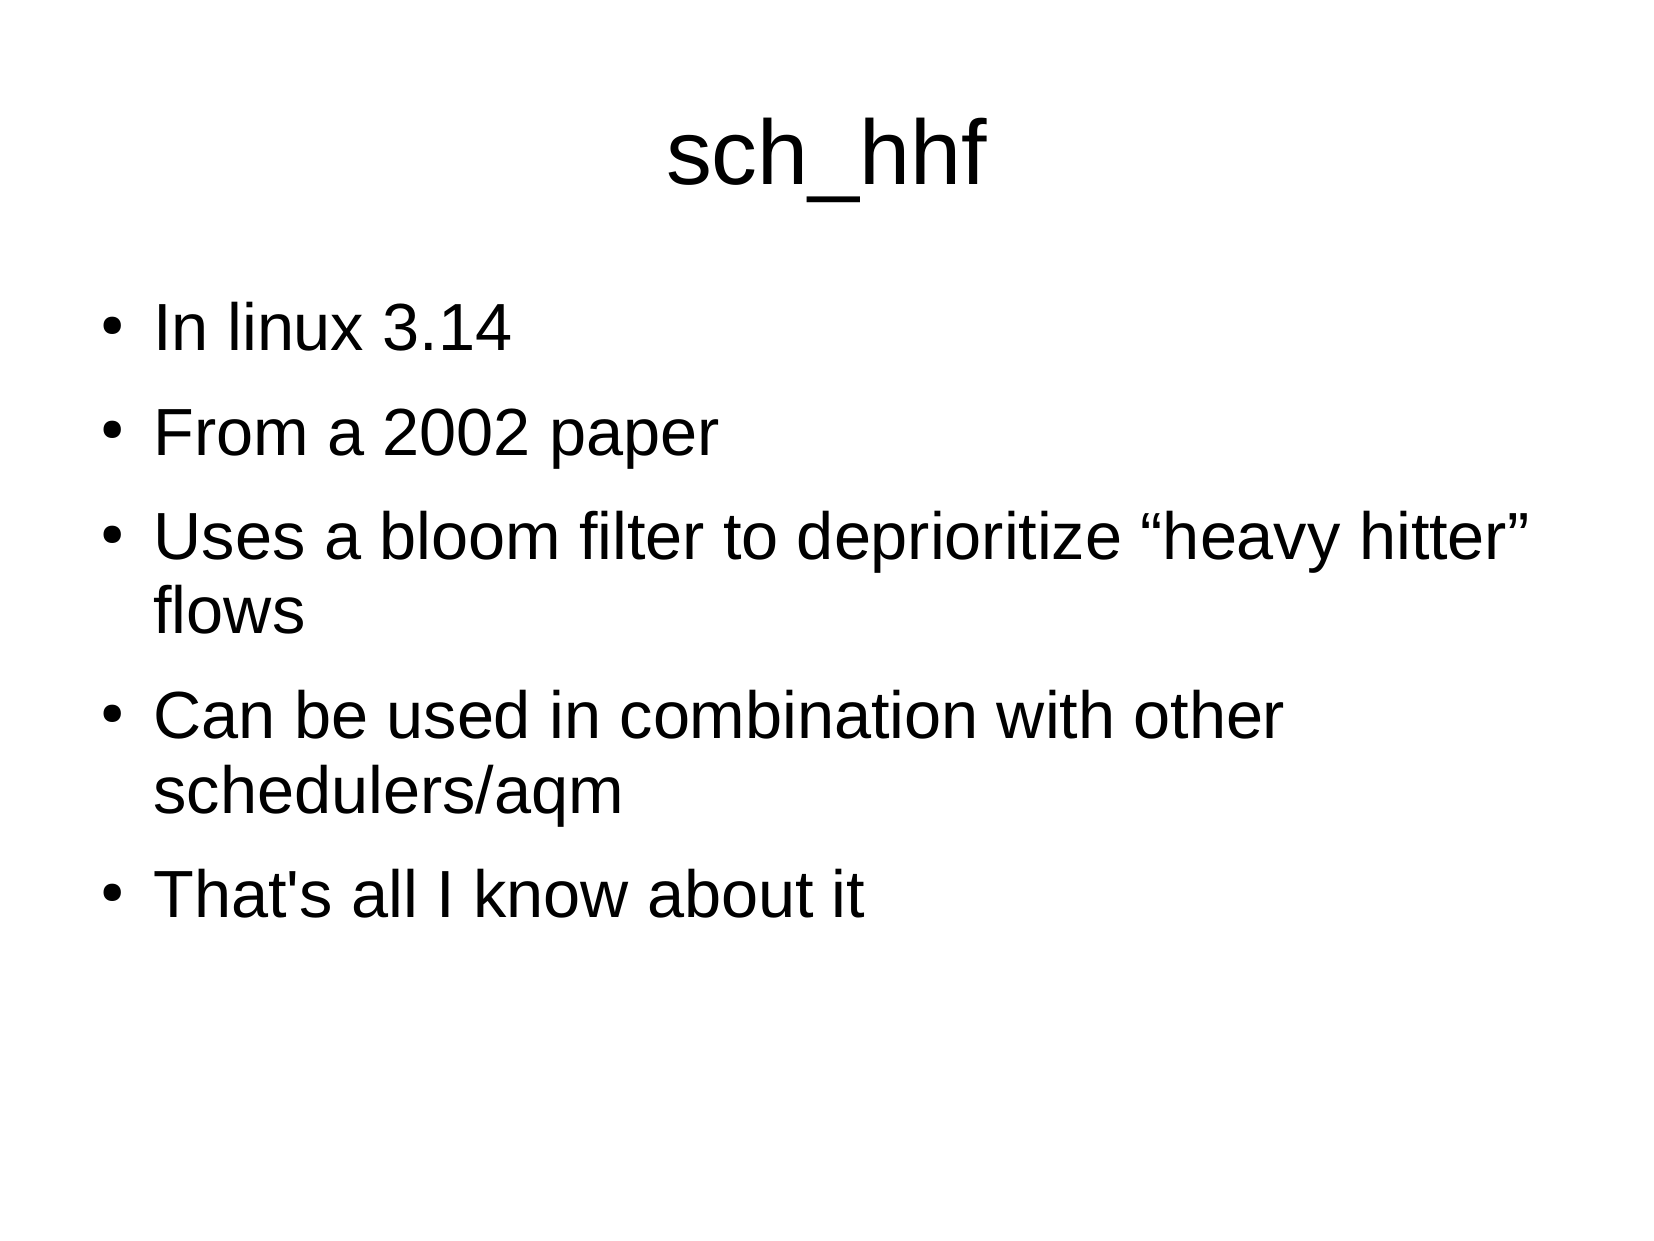

# sch_hhf
In linux 3.14
From a 2002 paper
Uses a bloom filter to deprioritize “heavy hitter” flows
Can be used in combination with other schedulers/aqm
That's all I know about it